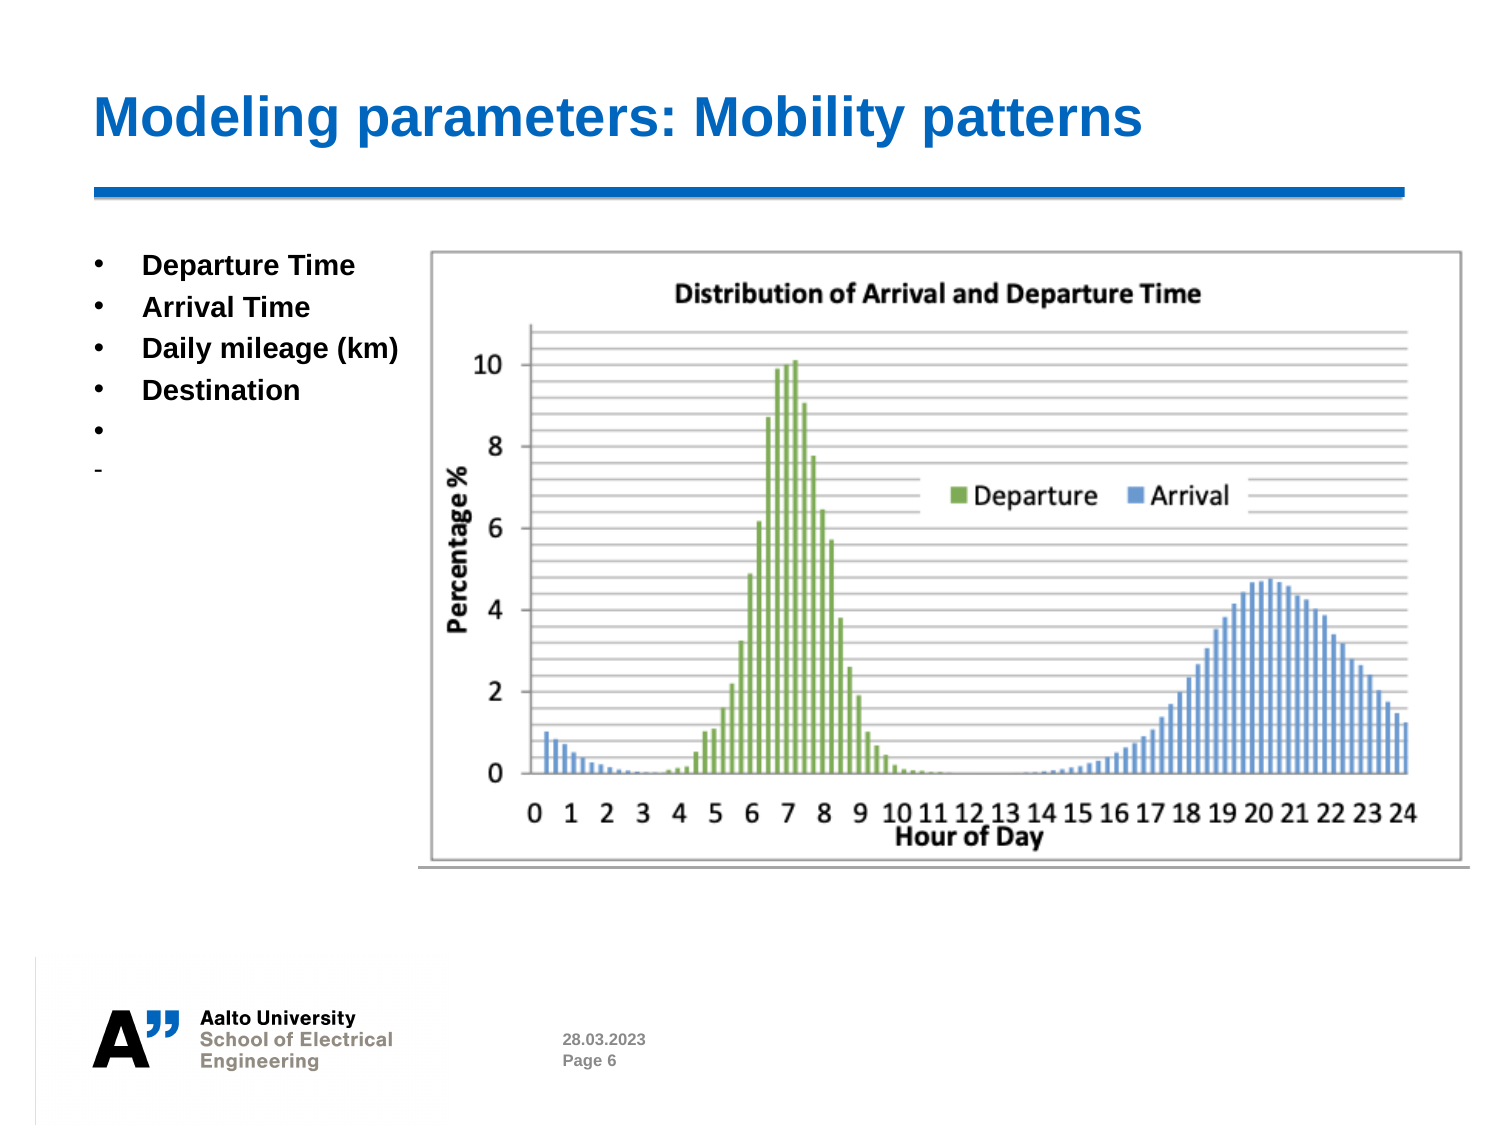

Modeling parameters: Mobility patterns
# Departure Time
Arrival Time
Daily mileage (km)
Destination
Source: Mitrakoudis et. al (2022)
28.03.2023
Page